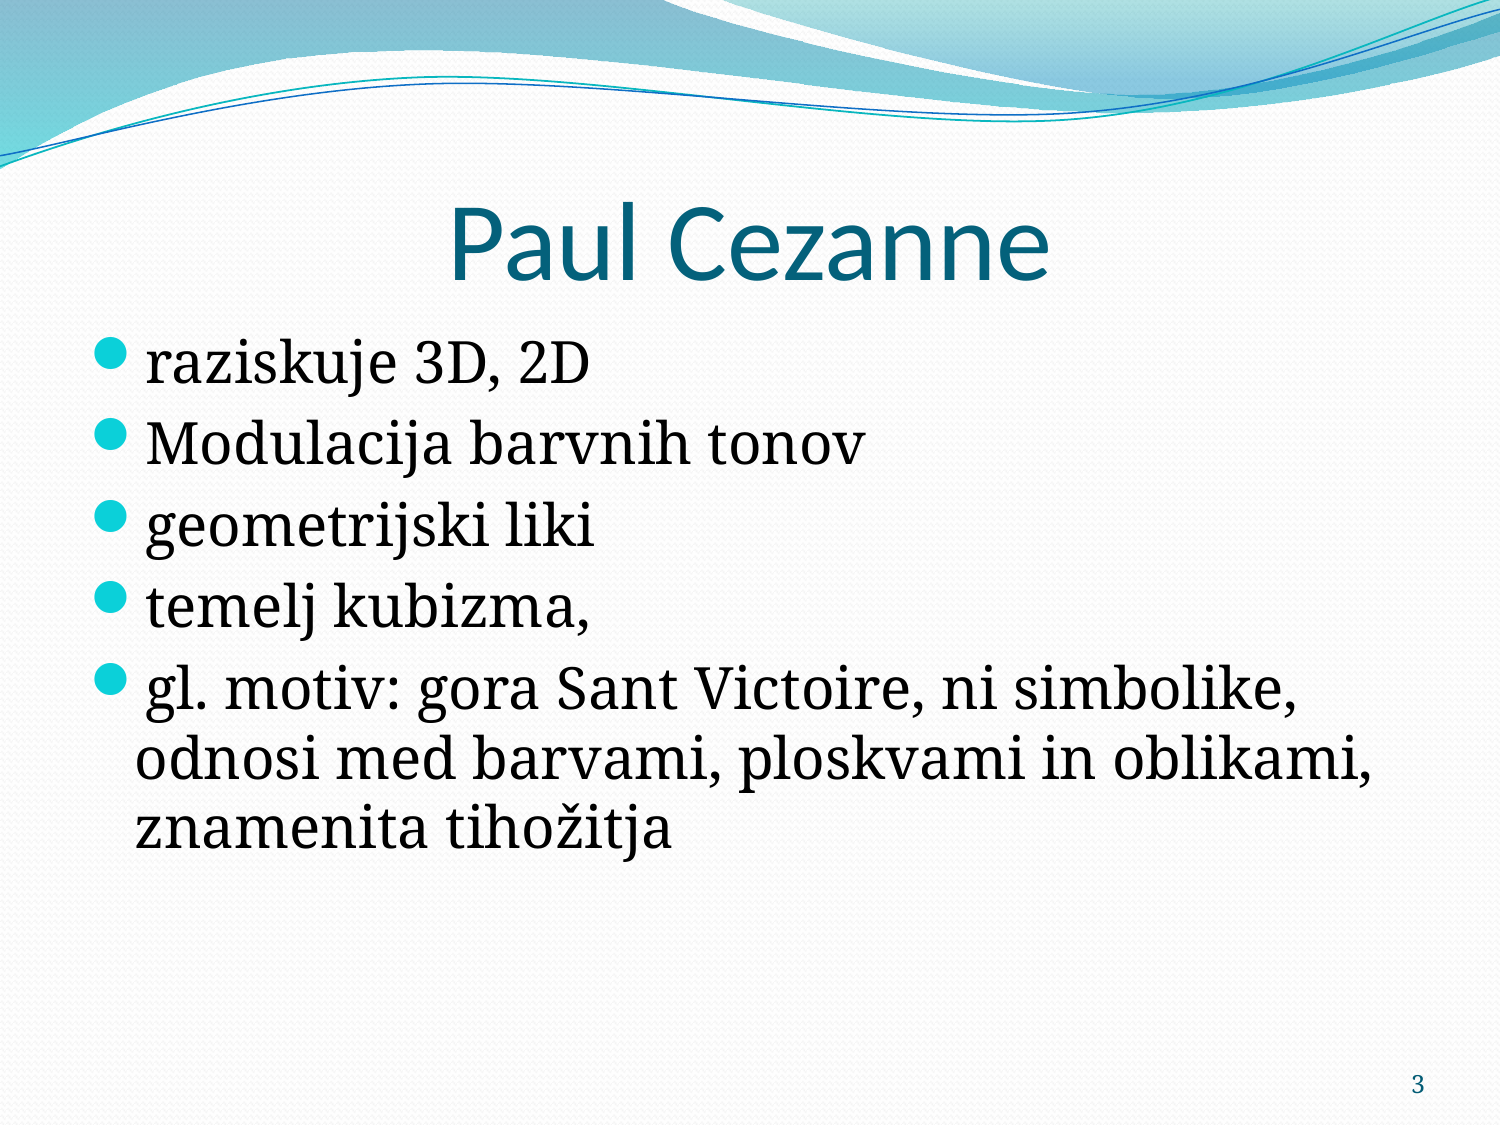

# Paul Cezanne
raziskuje 3D, 2D
Modulacija barvnih tonov
geometrijski liki
temelj kubizma,
gl. motiv: gora Sant Victoire, ni simbolike, odnosi med barvami, ploskvami in oblikami, znamenita tihožitja